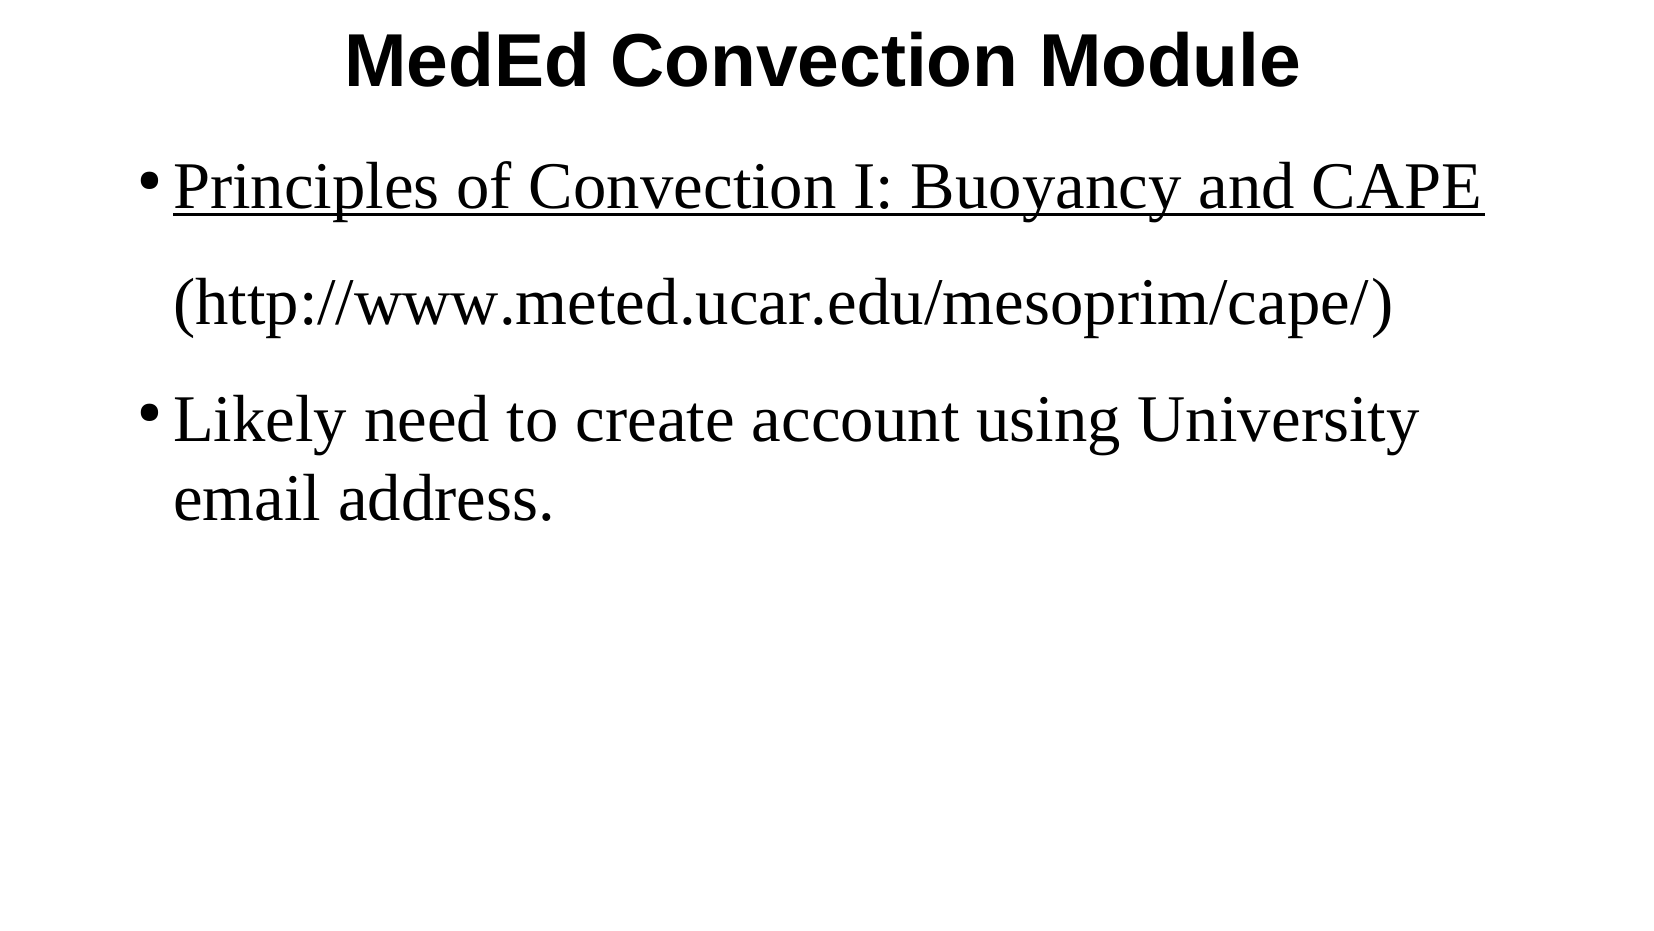

# MedEd Convection Module
Principles of Convection I: Buoyancy and CAPE
(http://www.meted.ucar.edu/mesoprim/cape/)
Likely need to create account using University email address.